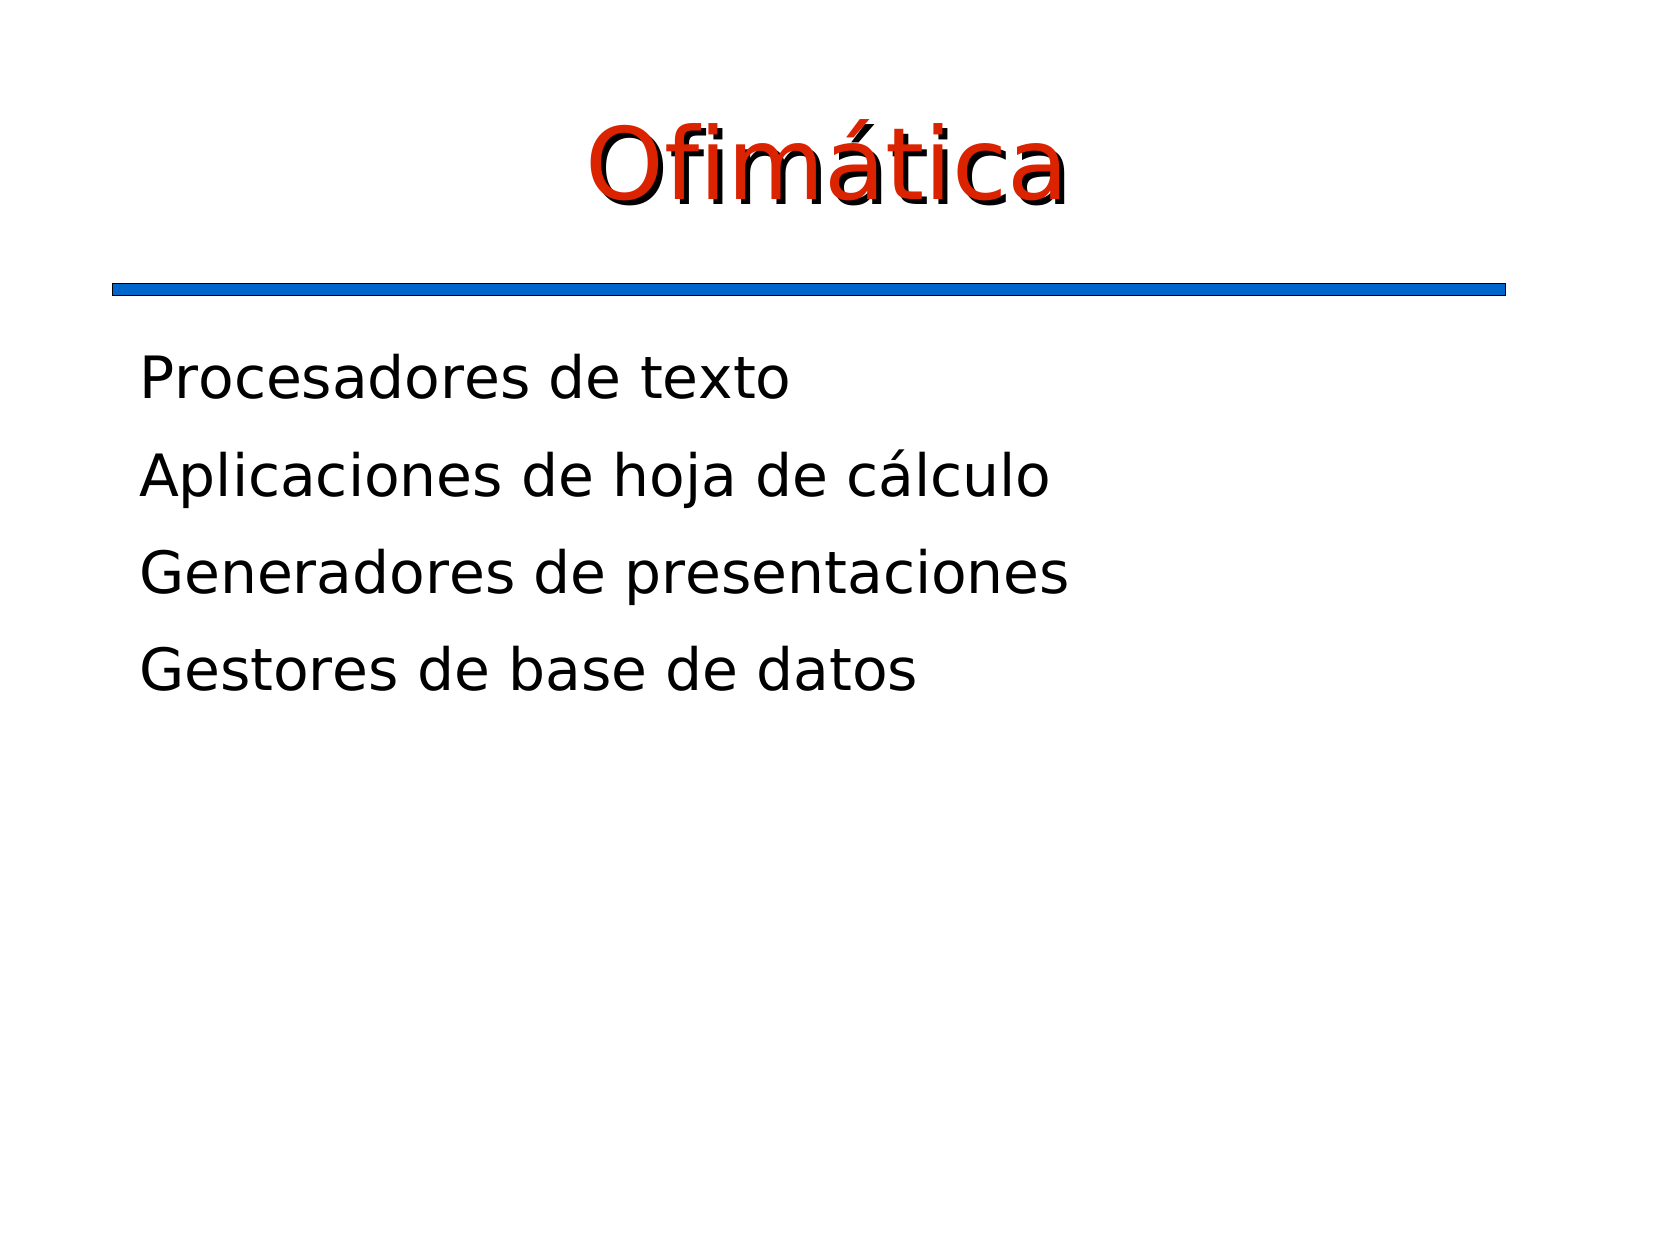

# Ofimática
Procesadores de texto
Aplicaciones de hoja de cálculo
Generadores de presentaciones
Gestores de base de datos